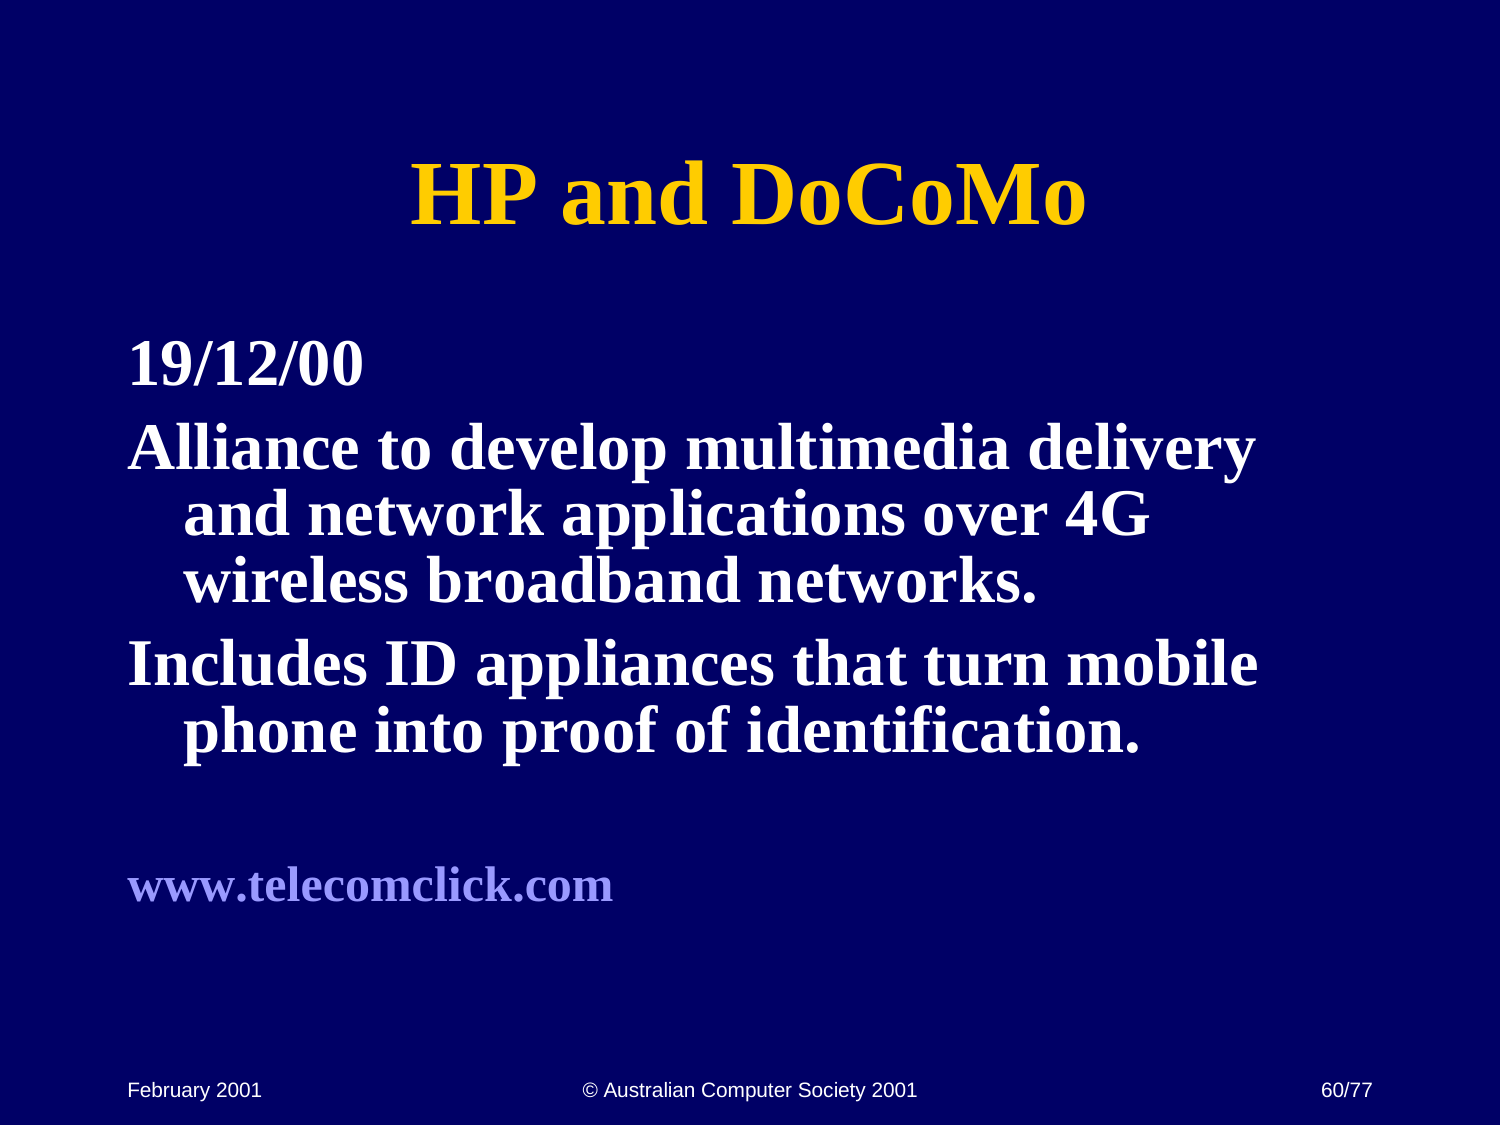

# HP and DoCoMo
19/12/00
Alliance to develop multimedia delivery and network applications over 4G wireless broadband networks.
Includes ID appliances that turn mobile phone into proof of identification.
www.telecomclick.com
February 2001
© Australian Computer Society 2001
60